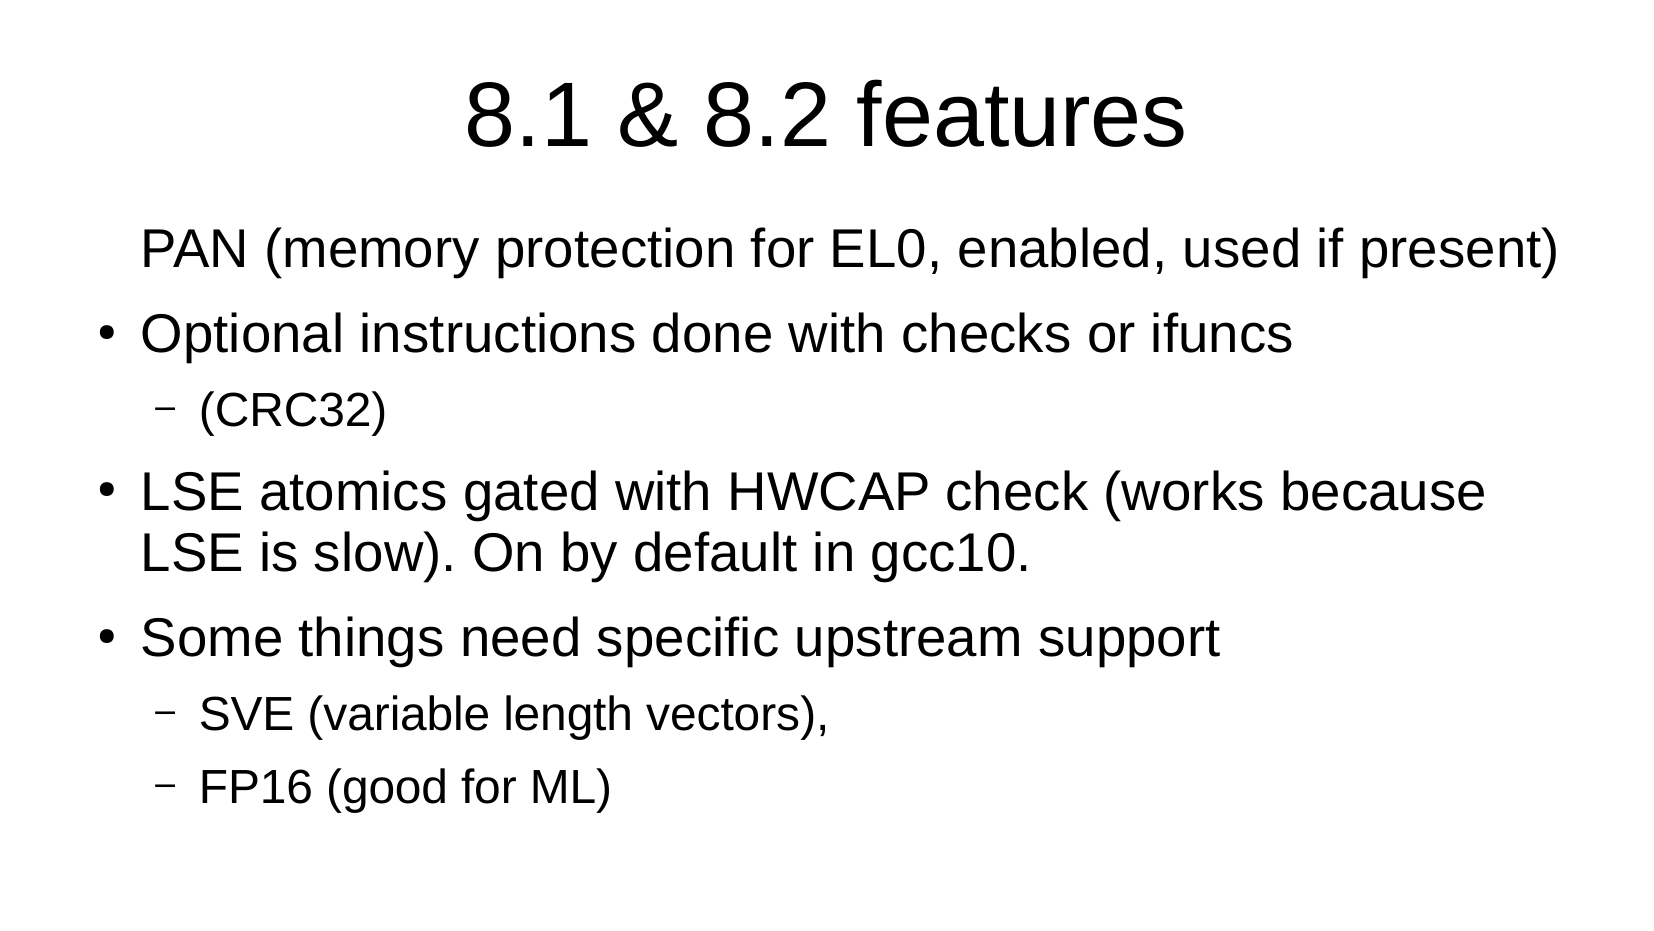

# 8.1 & 8.2 features
PAN (memory protection for EL0, enabled, used if present)
Optional instructions done with checks or ifuncs
(CRC32)
LSE atomics gated with HWCAP check (works because LSE is slow). On by default in gcc10.
Some things need specific upstream support
SVE (variable length vectors),
FP16 (good for ML)